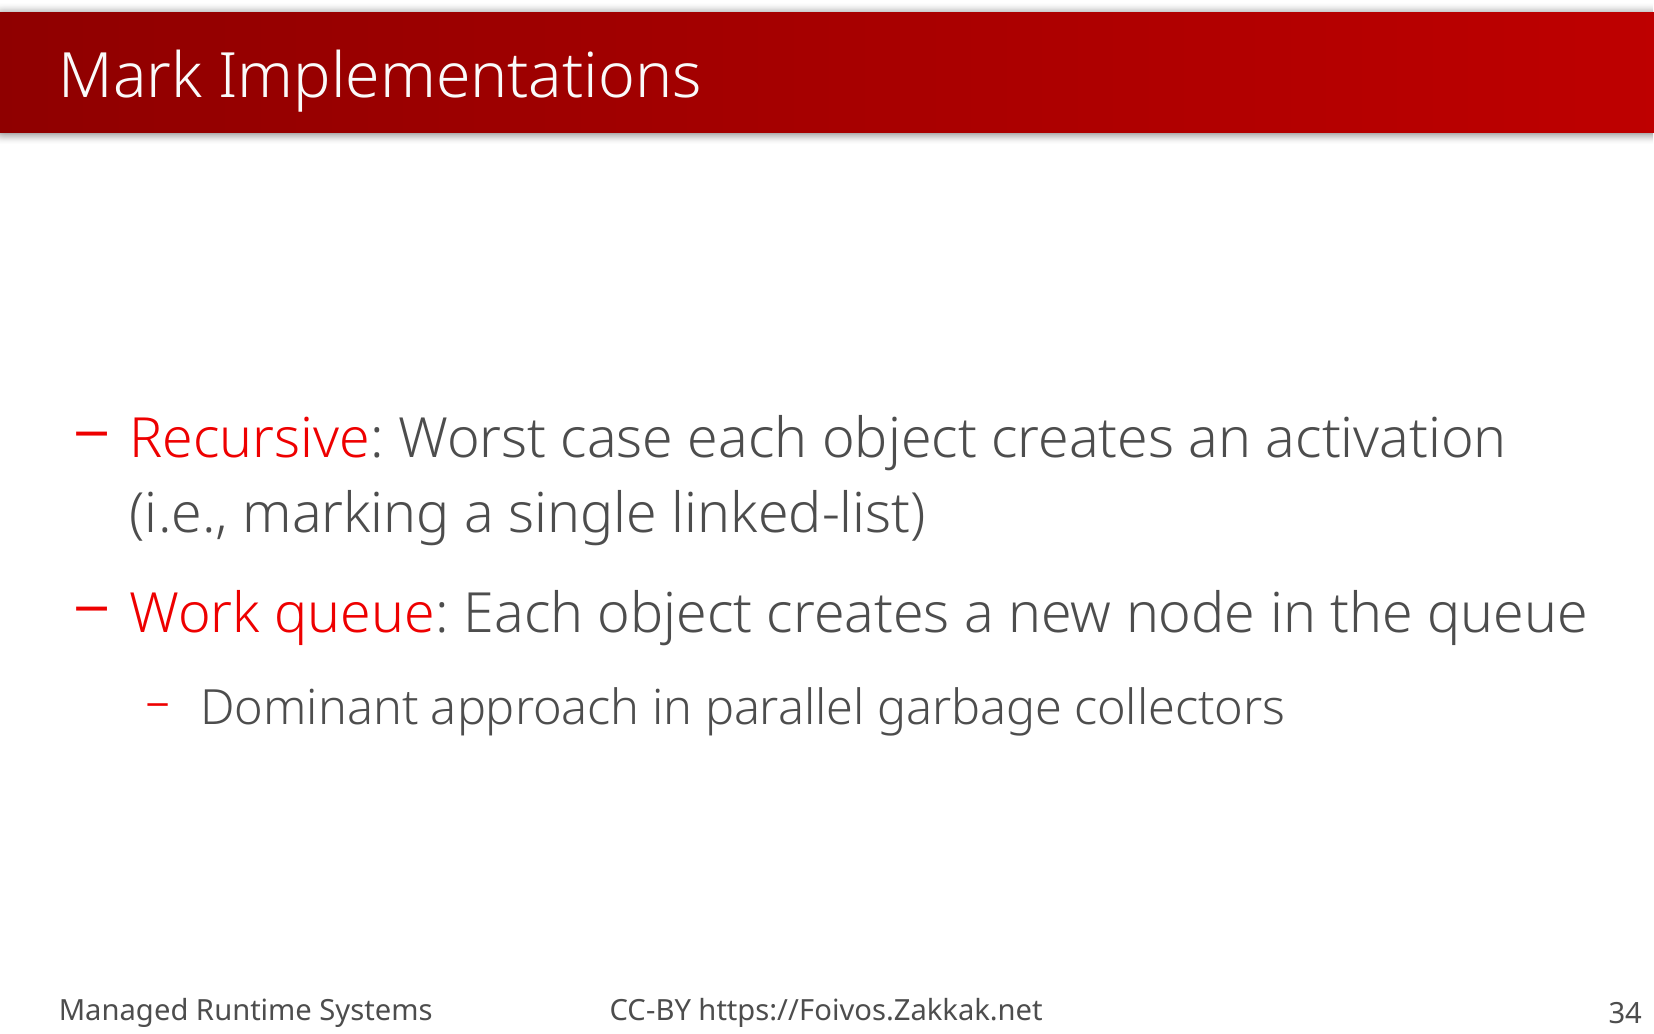

# Mark Implementations
Recursive: Worst case each object creates an activation
(i.e., marking a single linked-list)
Work queue: Each object creates a new node in the queue
Dominant approach in parallel garbage collectors
Managed Runtime Systems
CC-BY https://Foivos.Zakkak.net
34